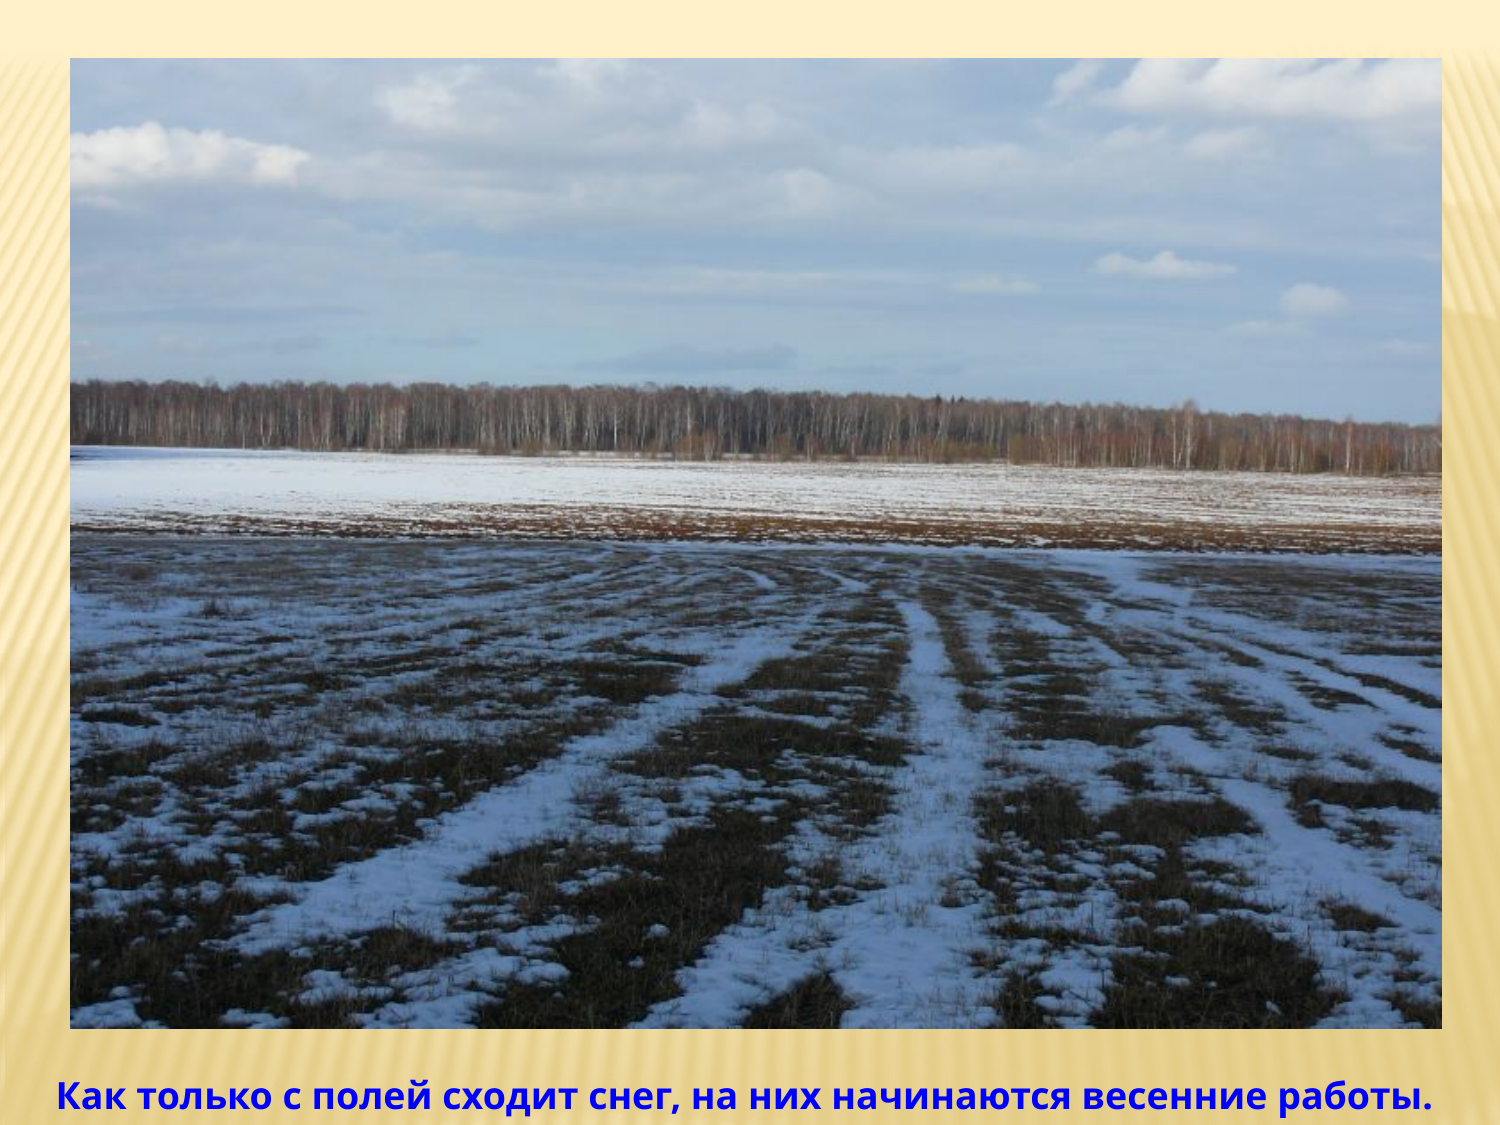

Как только с полей сходит снег, на них начинаются весенние работы.